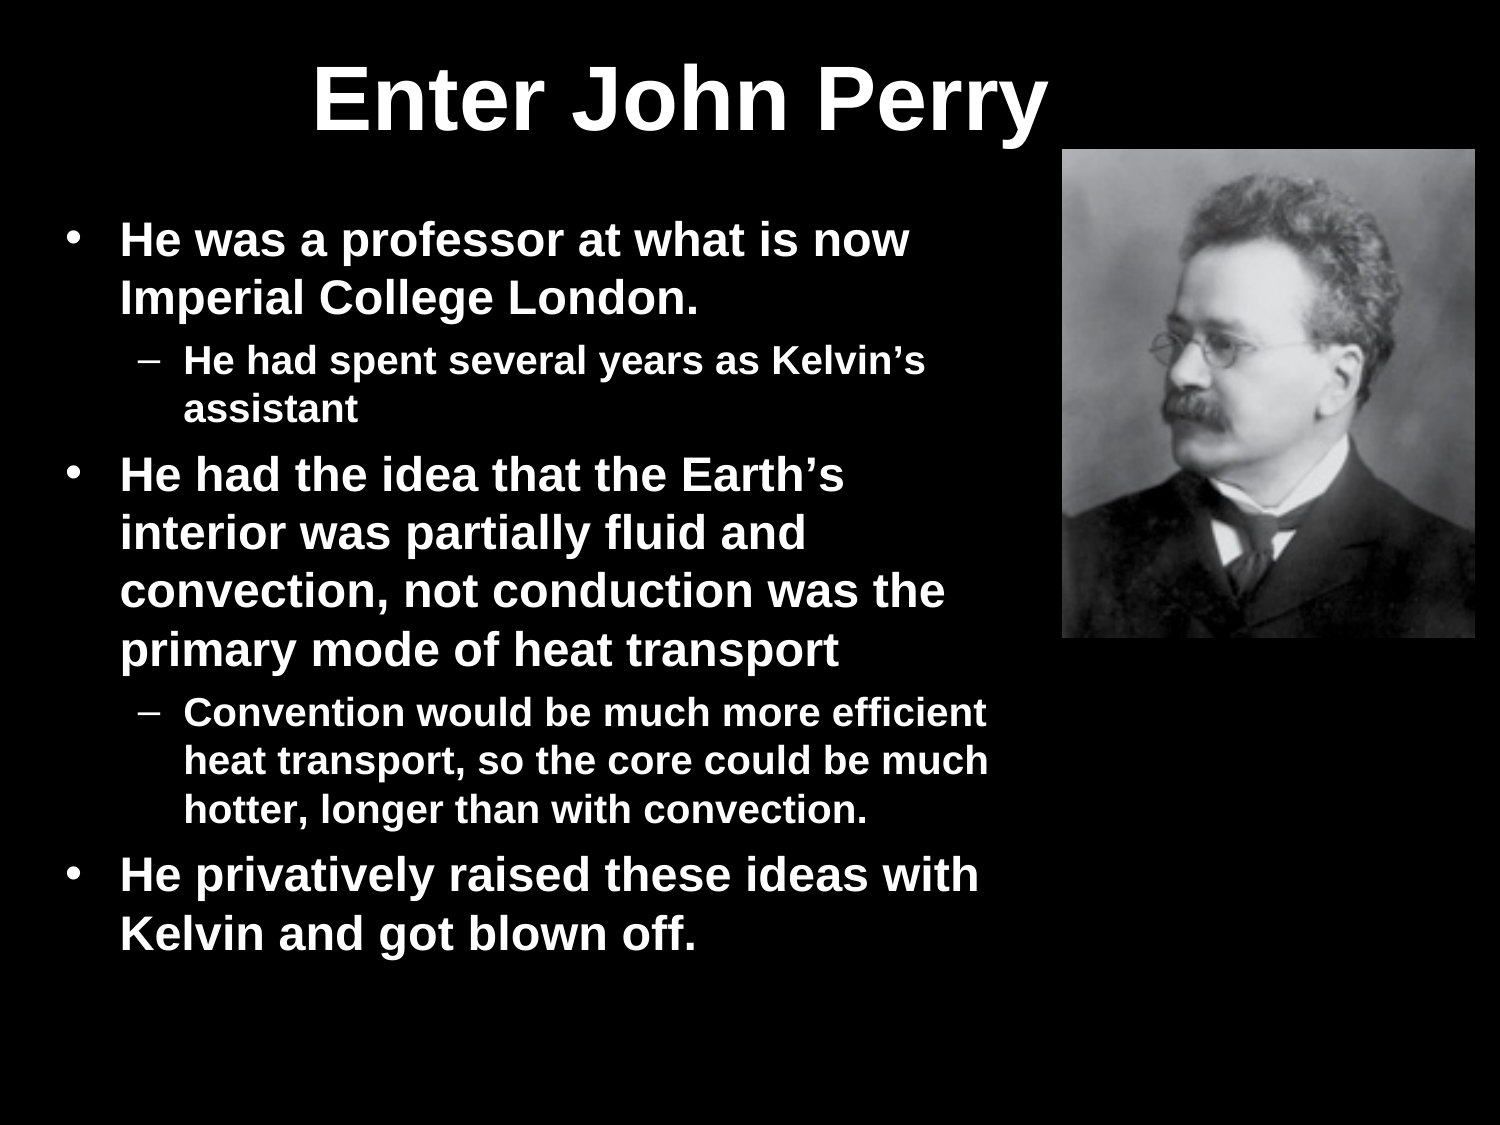

# Enter John Perry
He was a professor at what is now Imperial College London.
He had spent several years as Kelvin’s assistant
He had the idea that the Earth’s interior was partially fluid and convection, not conduction was the primary mode of heat transport
Convention would be much more efficient heat transport, so the core could be much hotter, longer than with convection.
He privatively raised these ideas with Kelvin and got blown off.